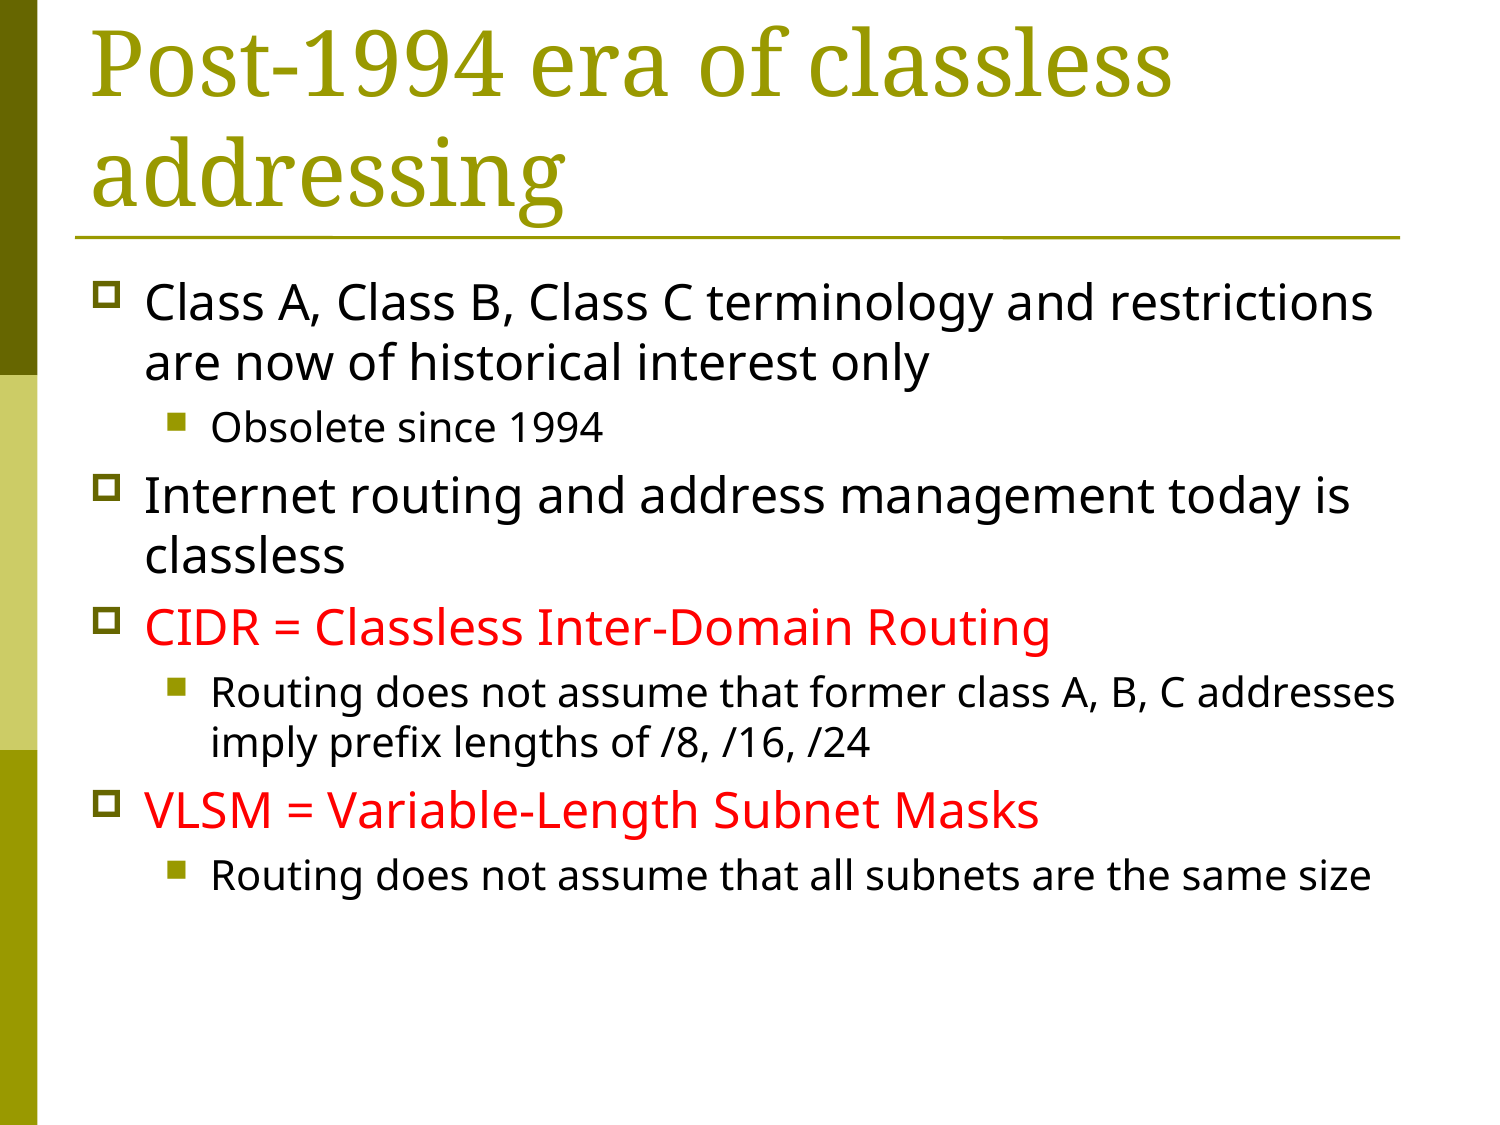

# Post-1994 era of classless addressing
Class A, Class B, Class C terminology and restrictions are now of historical interest only
Obsolete since 1994
Internet routing and address management today is classless
CIDR = Classless Inter-Domain Routing
Routing does not assume that former class A, B, C addresses imply prefix lengths of /8, /16, /24
VLSM = Variable-Length Subnet Masks
Routing does not assume that all subnets are the same size